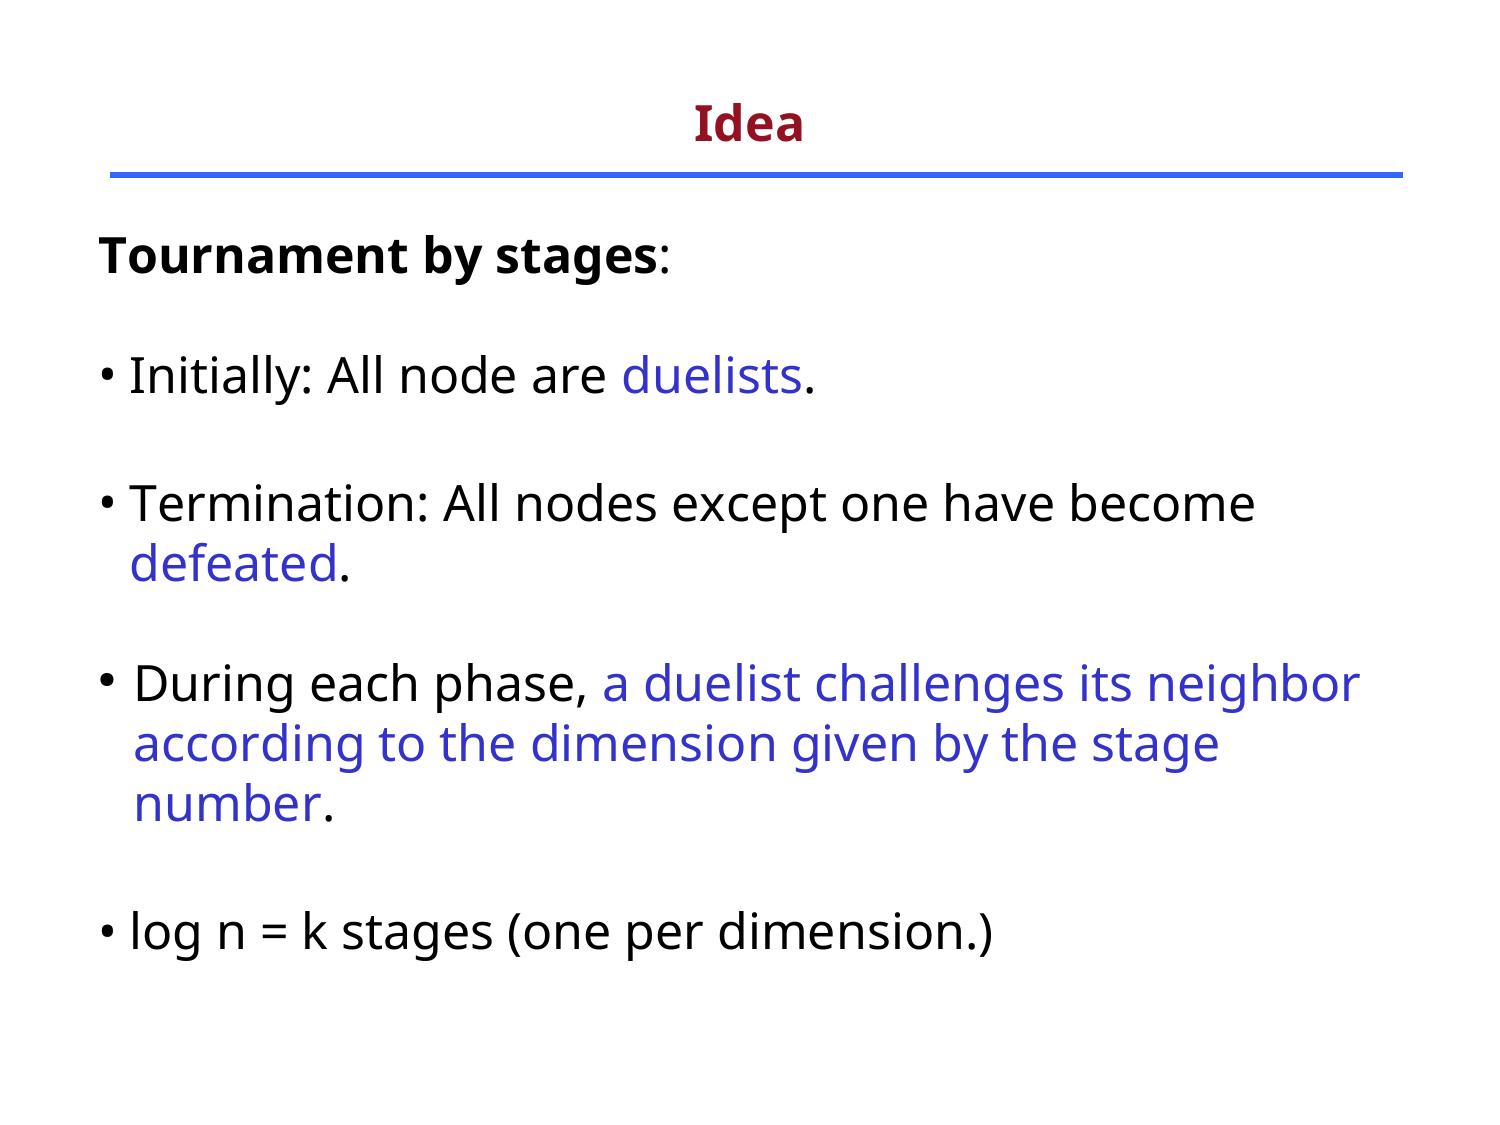

# Idea
Tournament by stages:
Initially: All node are duelists.
Termination: All nodes except one have become defeated.
During each phase, a duelist challenges its neighbor according to the dimension given by the stage number.
log n = k stages (one per dimension.)
Paola Flocchini